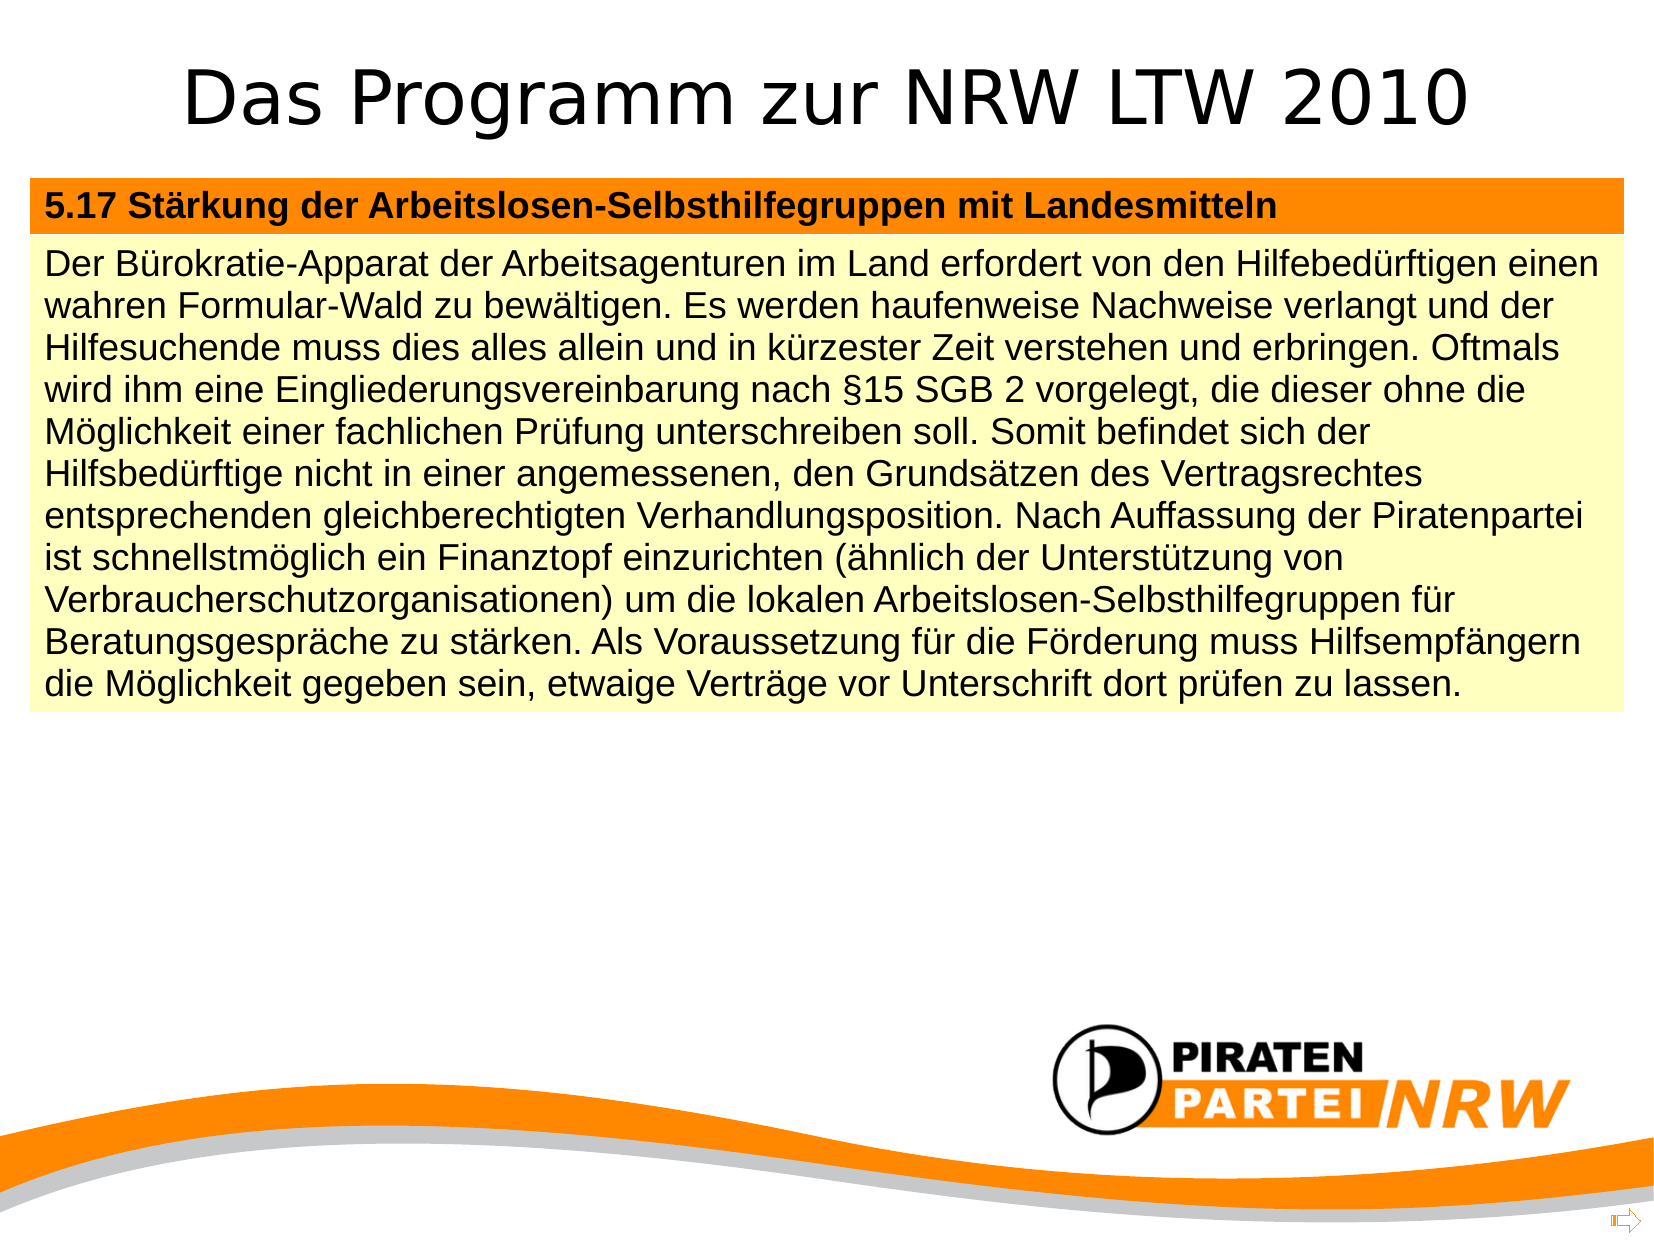

# Das Programm zur NRW LTW 2010
| 5.17 Stärkung der Arbeitslosen-Selbsthilfegruppen mit Landesmitteln |
| --- |
| Der Bürokratie-Apparat der Arbeitsagenturen im Land erfordert von den Hilfebedürftigen einen wahren Formular-Wald zu bewältigen. Es werden haufenweise Nachweise verlangt und der Hilfesuchende muss dies alles allein und in kürzester Zeit verstehen und erbringen. Oftmals wird ihm eine Eingliederungsvereinbarung nach §15 SGB 2 vorgelegt, die dieser ohne die Möglichkeit einer fachlichen Prüfung unterschreiben soll. Somit befindet sich der Hilfsbedürftige nicht in einer angemessenen, den Grundsätzen des Vertragsrechtes entsprechenden gleichberechtigten Verhandlungsposition. Nach Auffassung der Piratenpartei ist schnellstmöglich ein Finanztopf einzurichten (ähnlich der Unterstützung von Verbraucherschutzorganisationen) um die lokalen Arbeitslosen-Selbsthilfegruppen für Beratungsgespräche zu stärken. Als Voraussetzung für die Förderung muss Hilfsempfängern die Möglichkeit gegeben sein, etwaige Verträge vor Unterschrift dort prüfen zu lassen. |